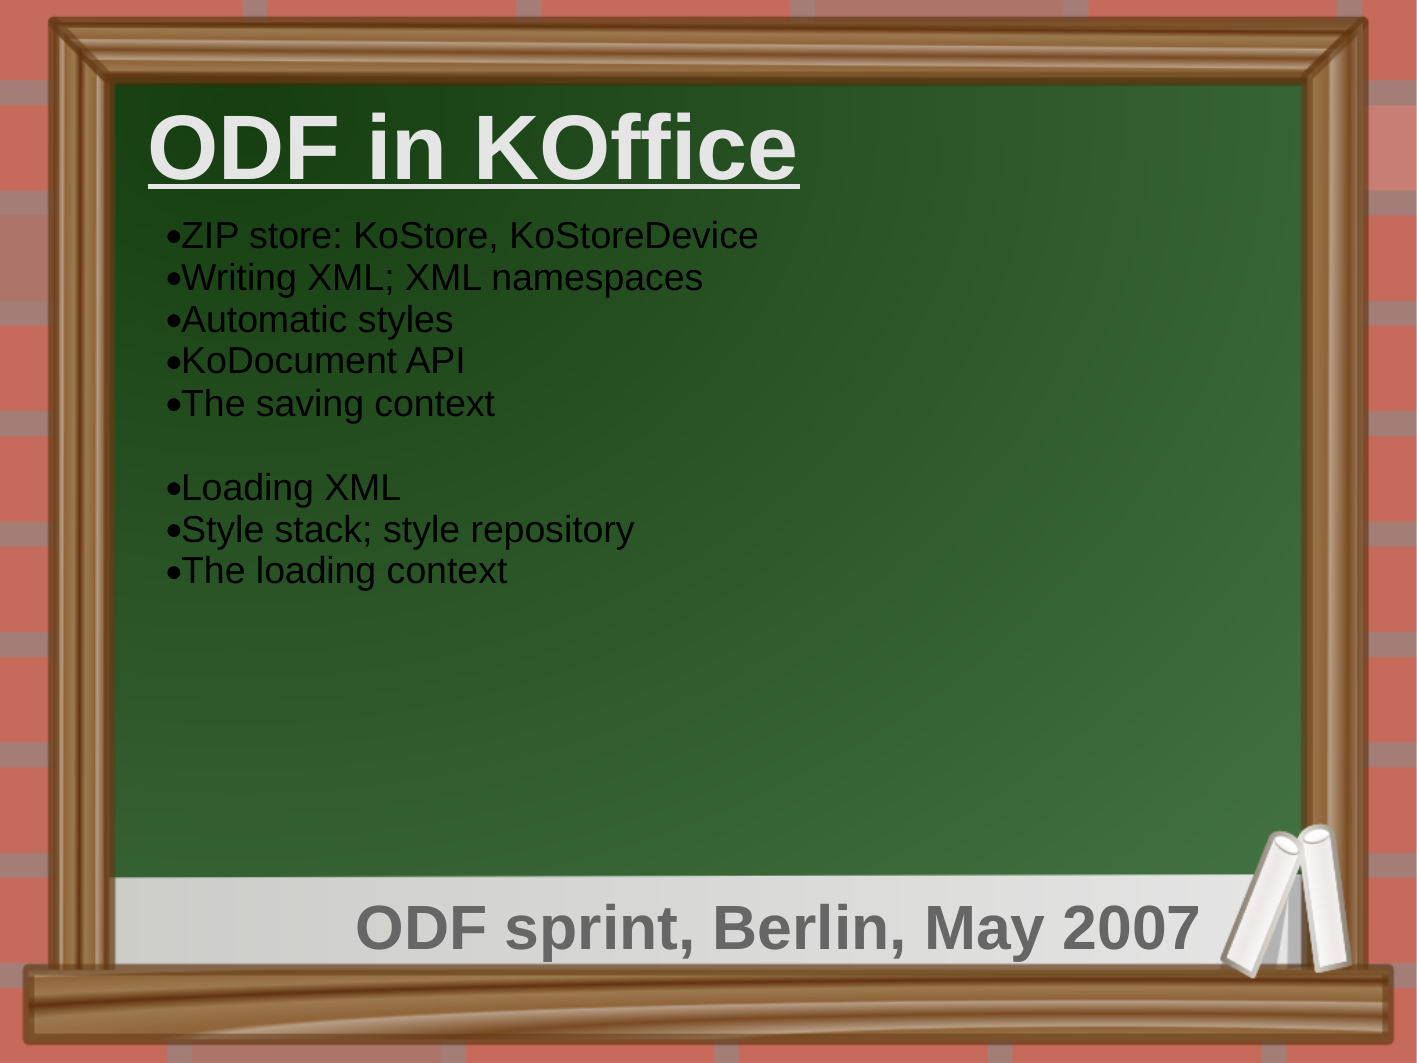

ODF in KOffice
ZIP store: KoStore, KoStoreDevice
Writing XML; XML namespaces
Automatic styles
KoDocument API
The saving context
Loading XML
Style stack; style repository
The loading context